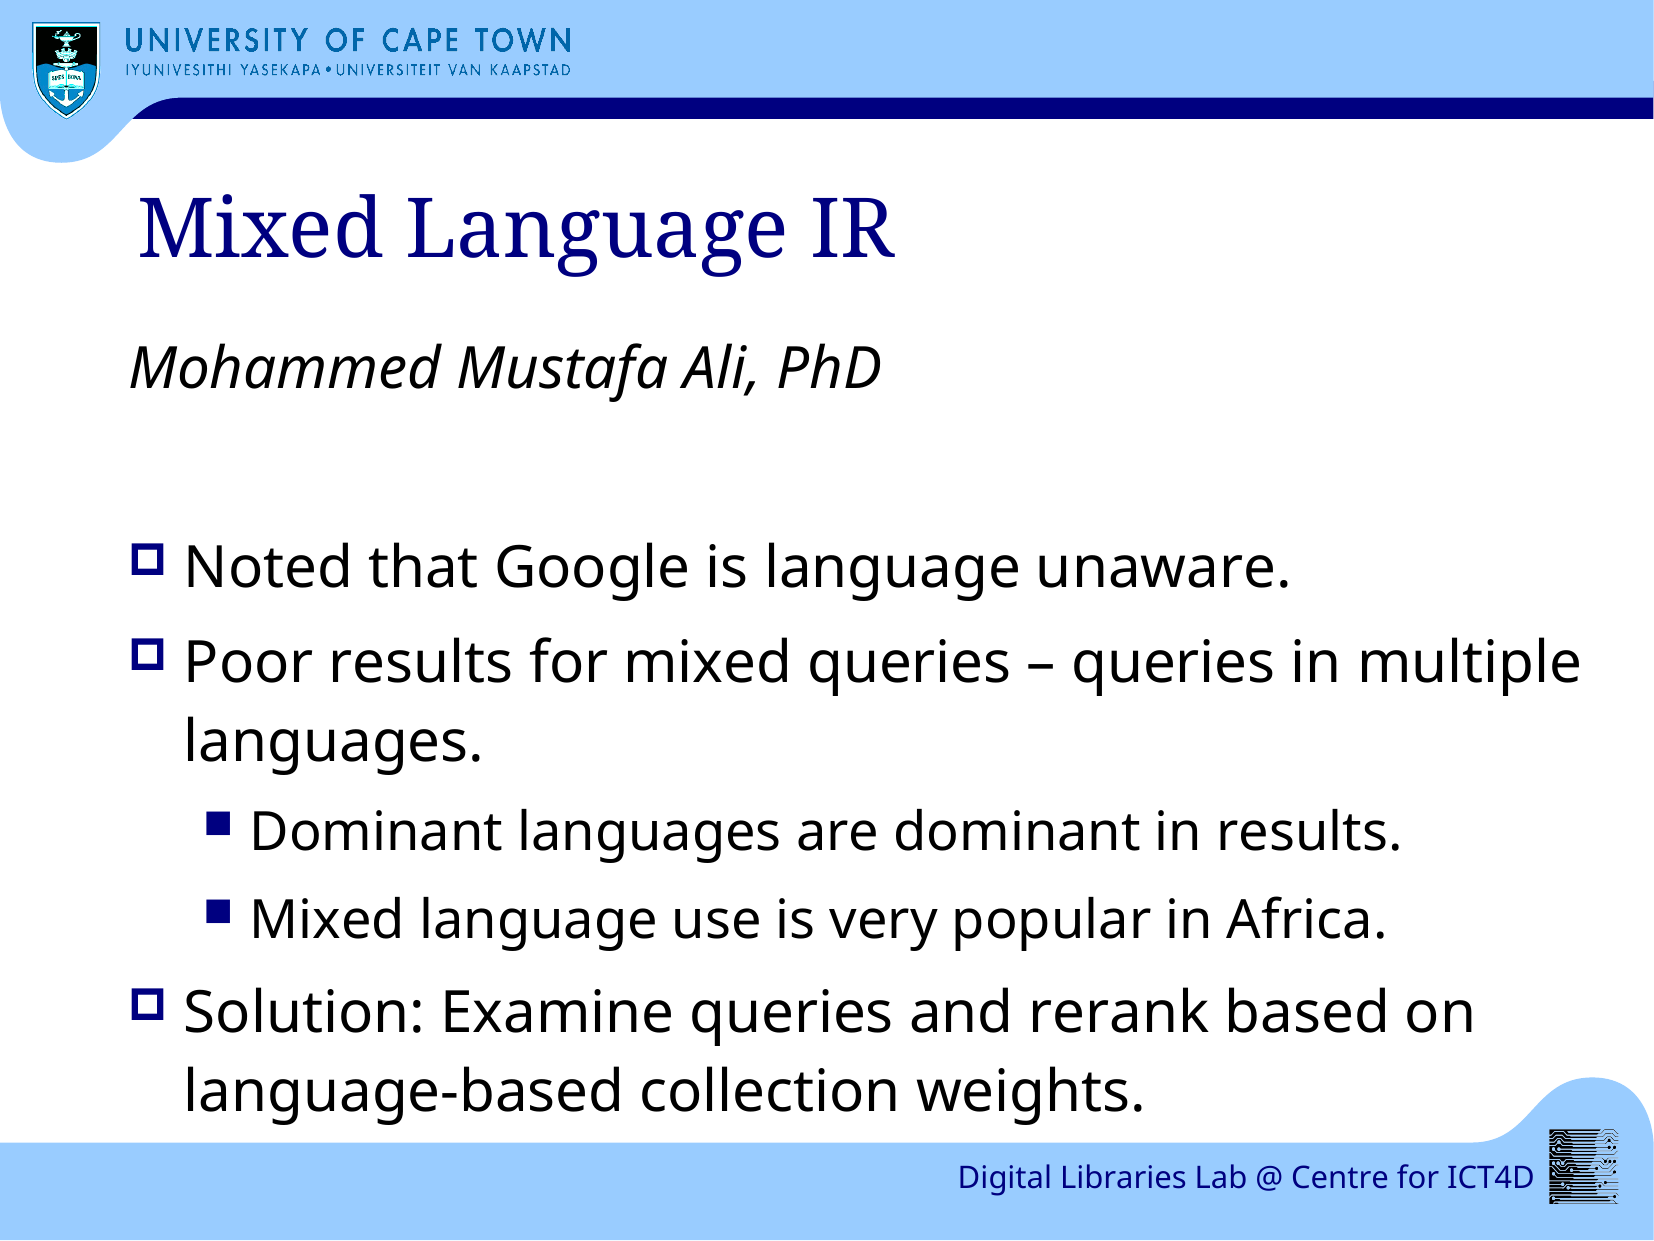

# Mixed Language IR
Mohammed Mustafa Ali, PhD
Noted that Google is language unaware.
Poor results for mixed queries – queries in multiple languages.
Dominant languages are dominant in results.
Mixed language use is very popular in Africa.
Solution: Examine queries and rerank based on language-based collection weights.